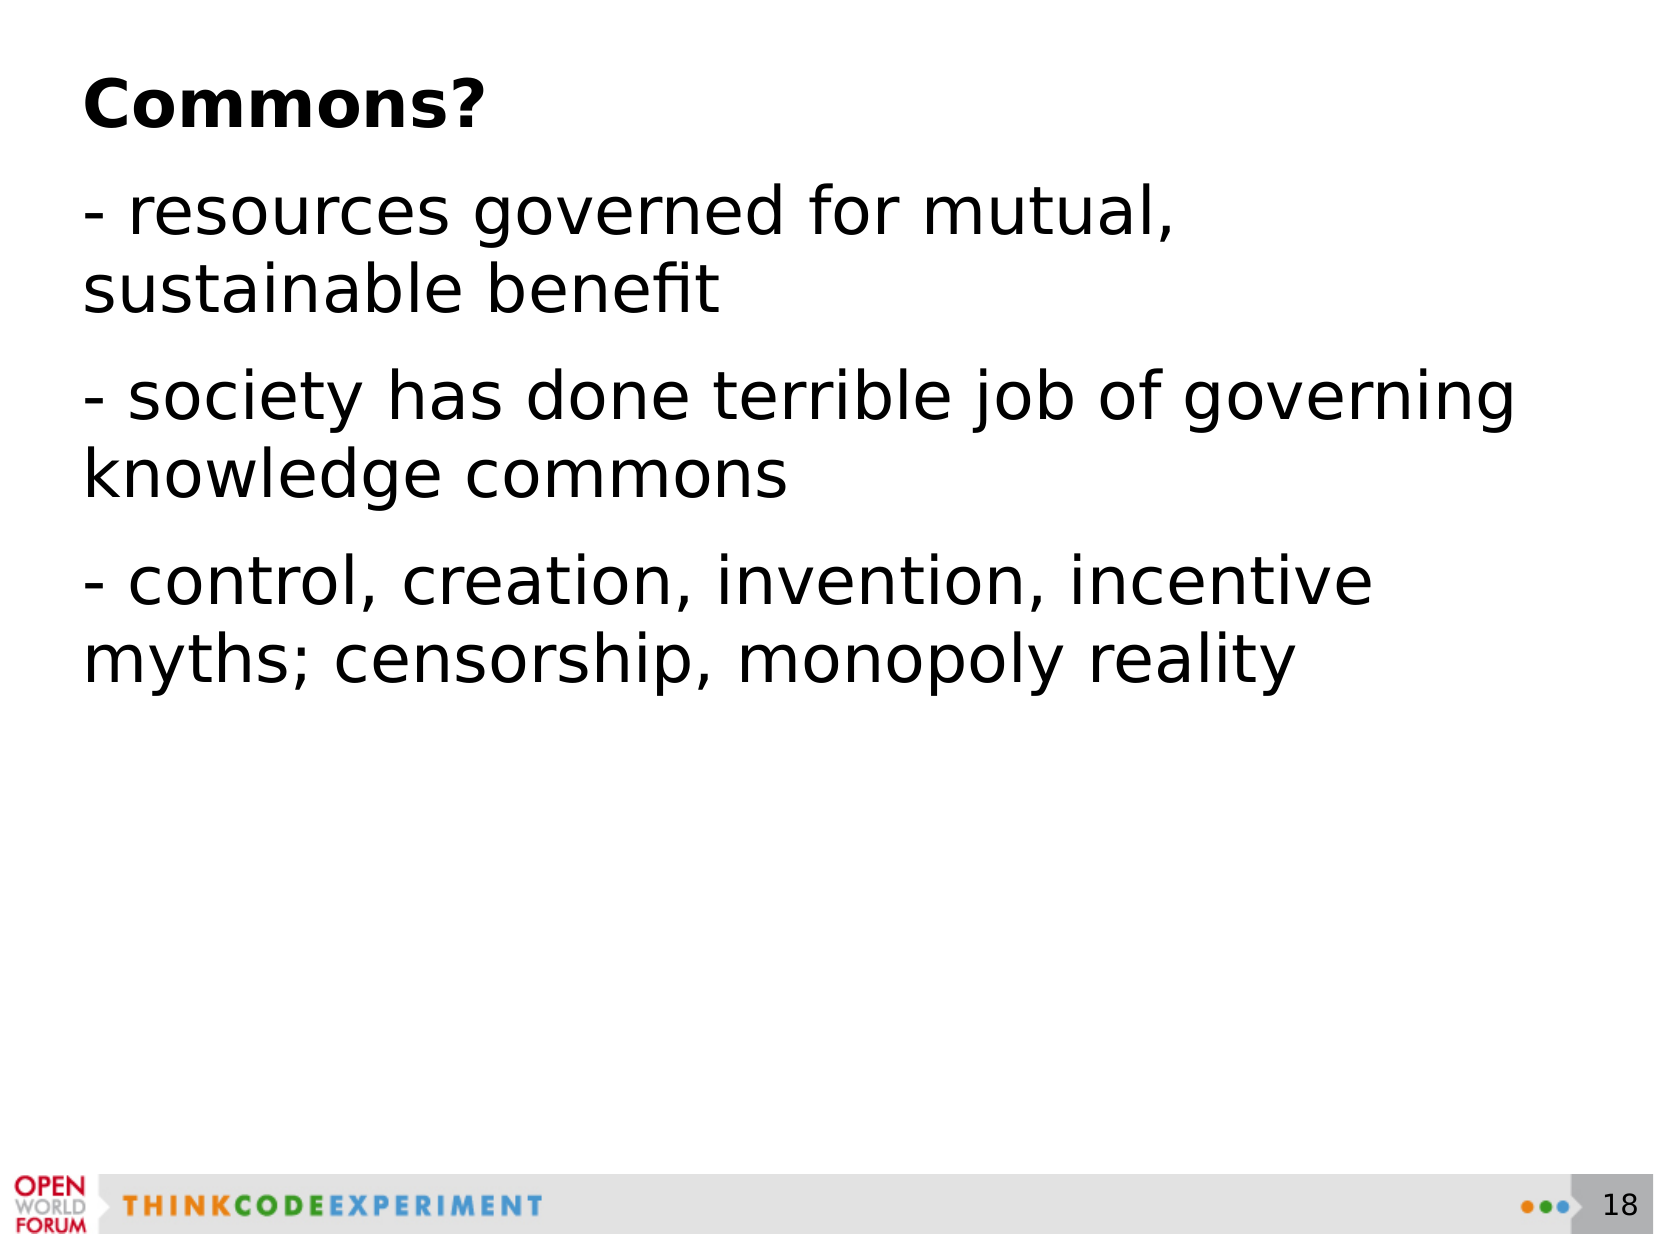

# Commons?
- resources governed for mutual, sustainable benefit
- society has done terrible job of governing knowledge commons
- control, creation, invention, incentive myths; censorship, monopoly reality